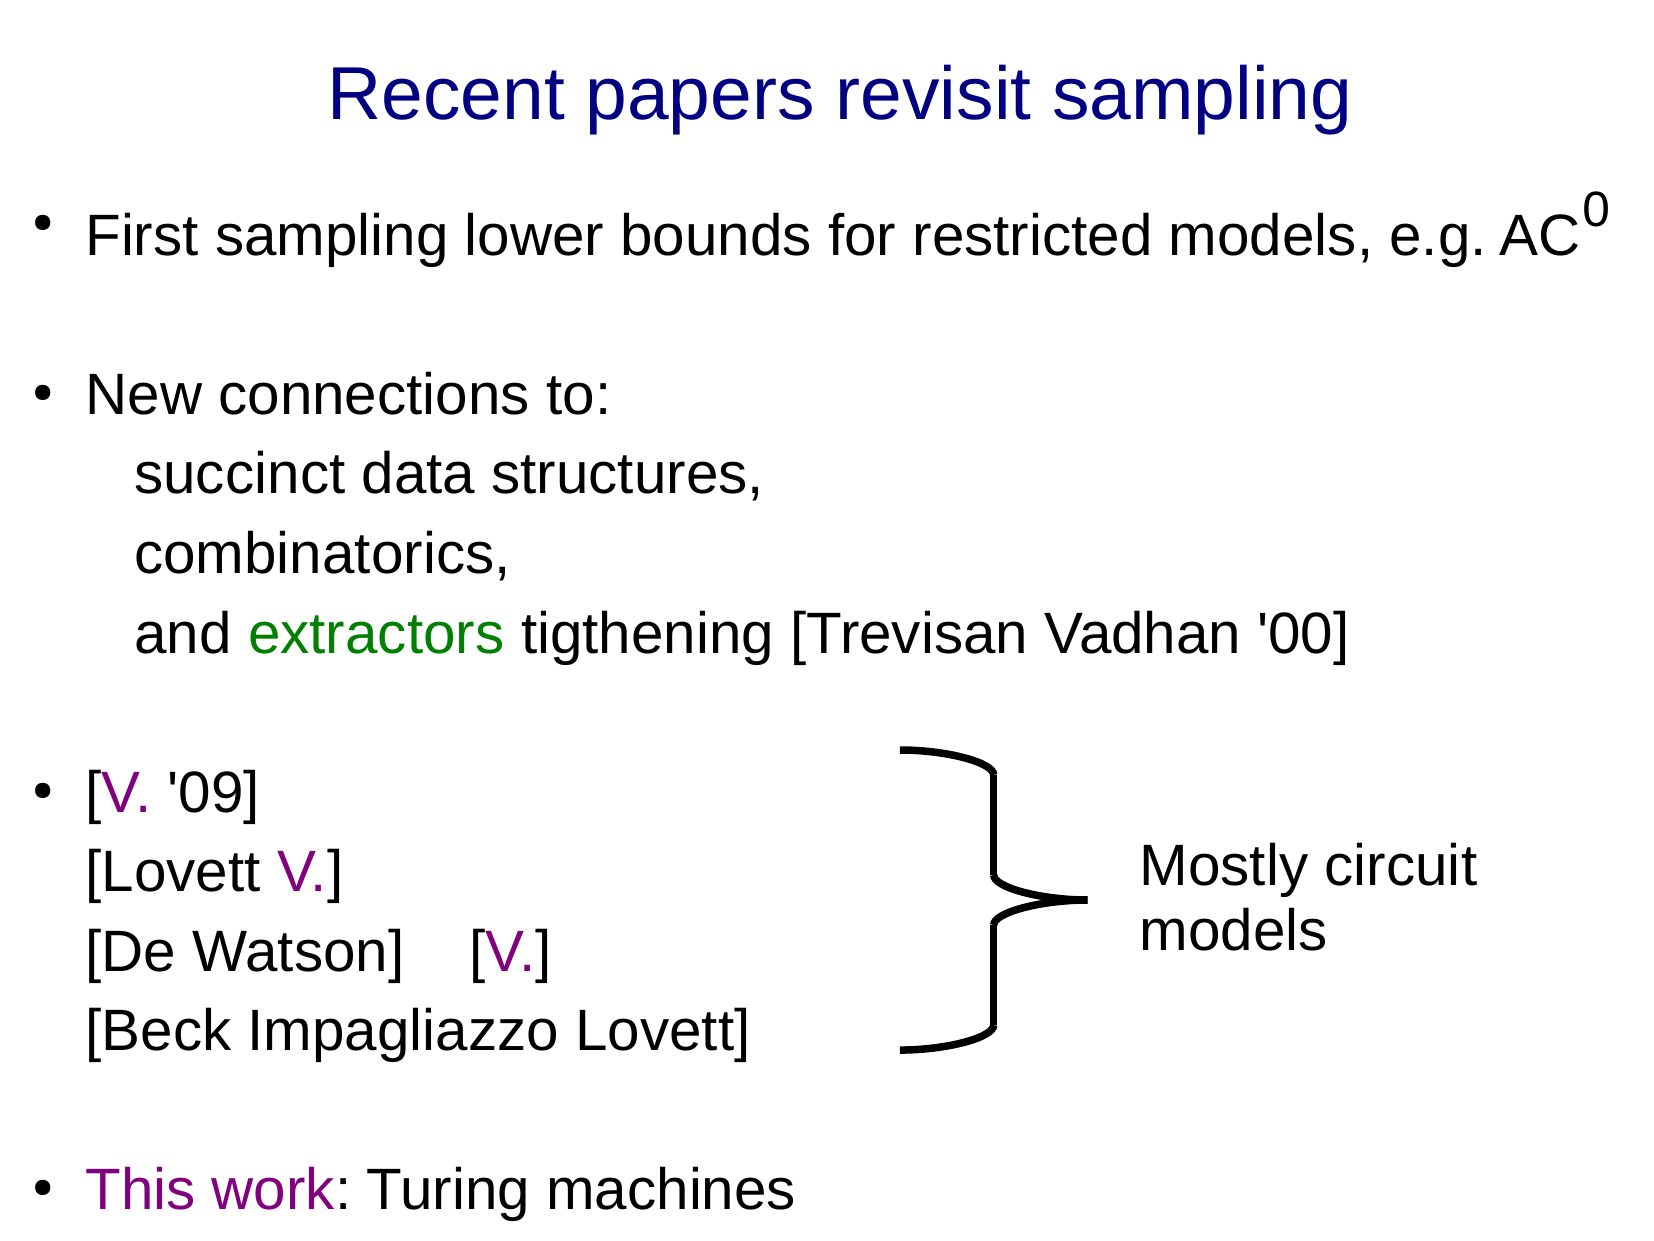

Recent papers revisit sampling
# First sampling lower bounds for restricted models, e.g. AC0
New connections to:
 succinct data structures,
 combinatorics,
 and extractors tigthening [Trevisan Vadhan '00]
[V. '09]
[Lovett V.]
[De Watson] [V.]
[Beck Impagliazzo Lovett]
This work: Turing machines
Mostly circuit models